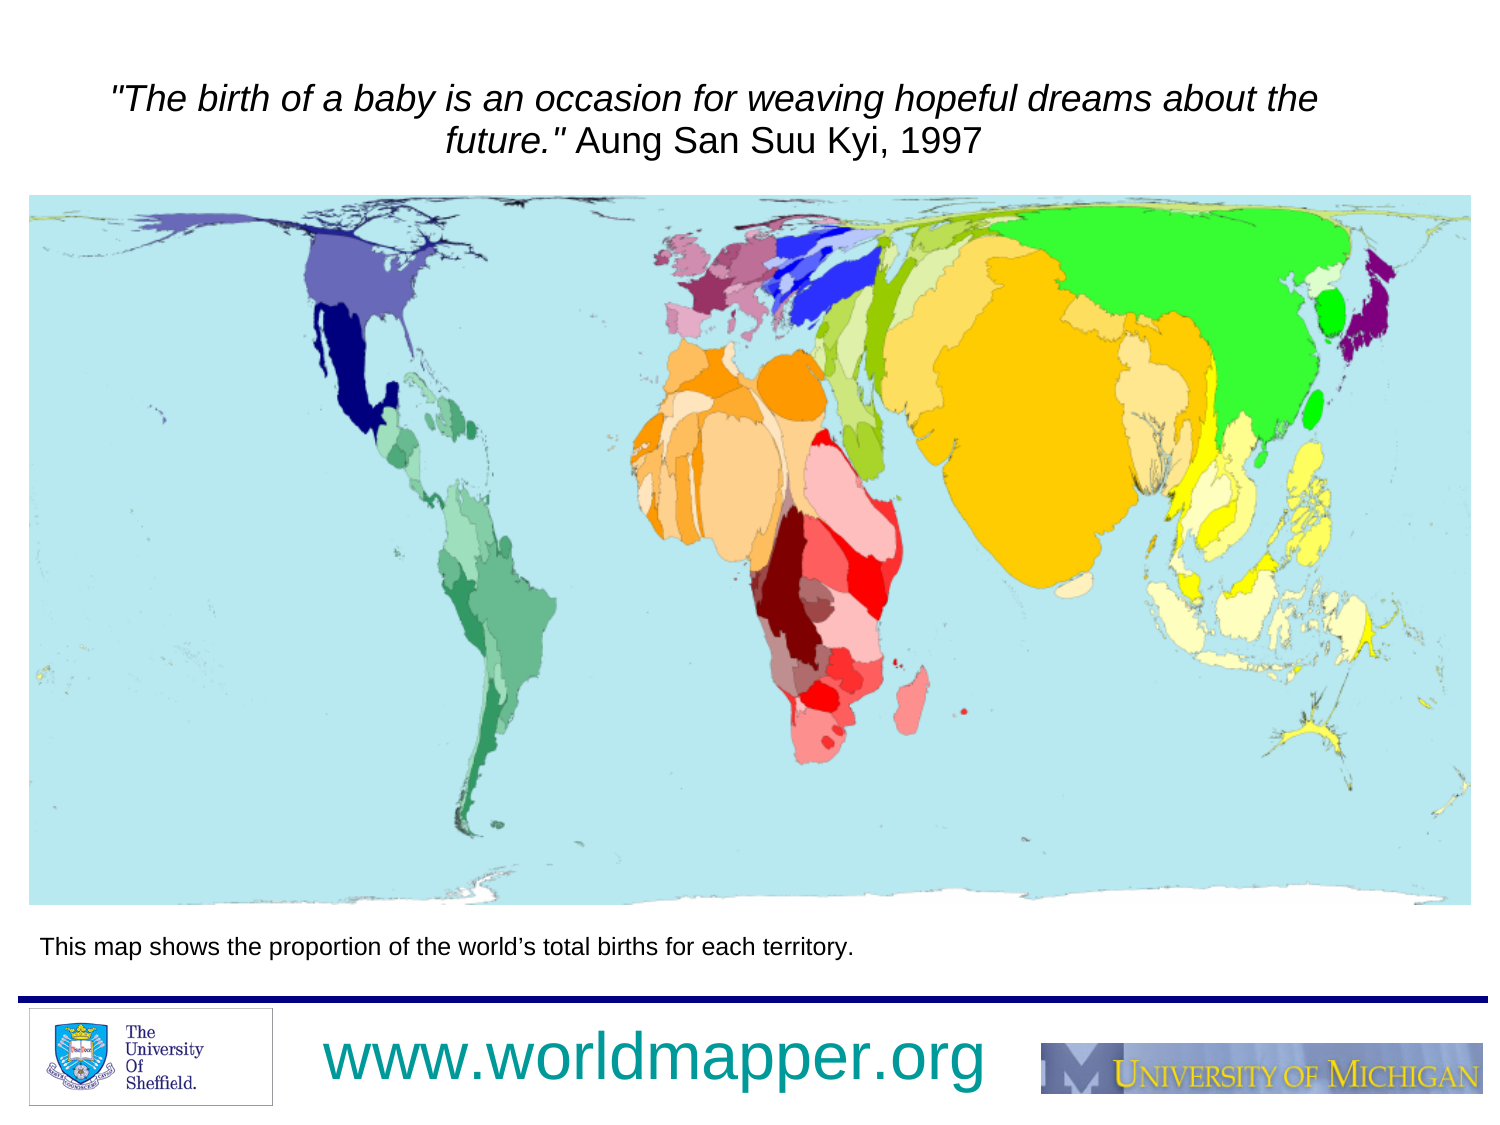

# "The birth of a baby is an occasion for weaving hopeful dreams about the future." Aung San Suu Kyi, 1997
This map shows the proportion of the world’s total births for each territory.